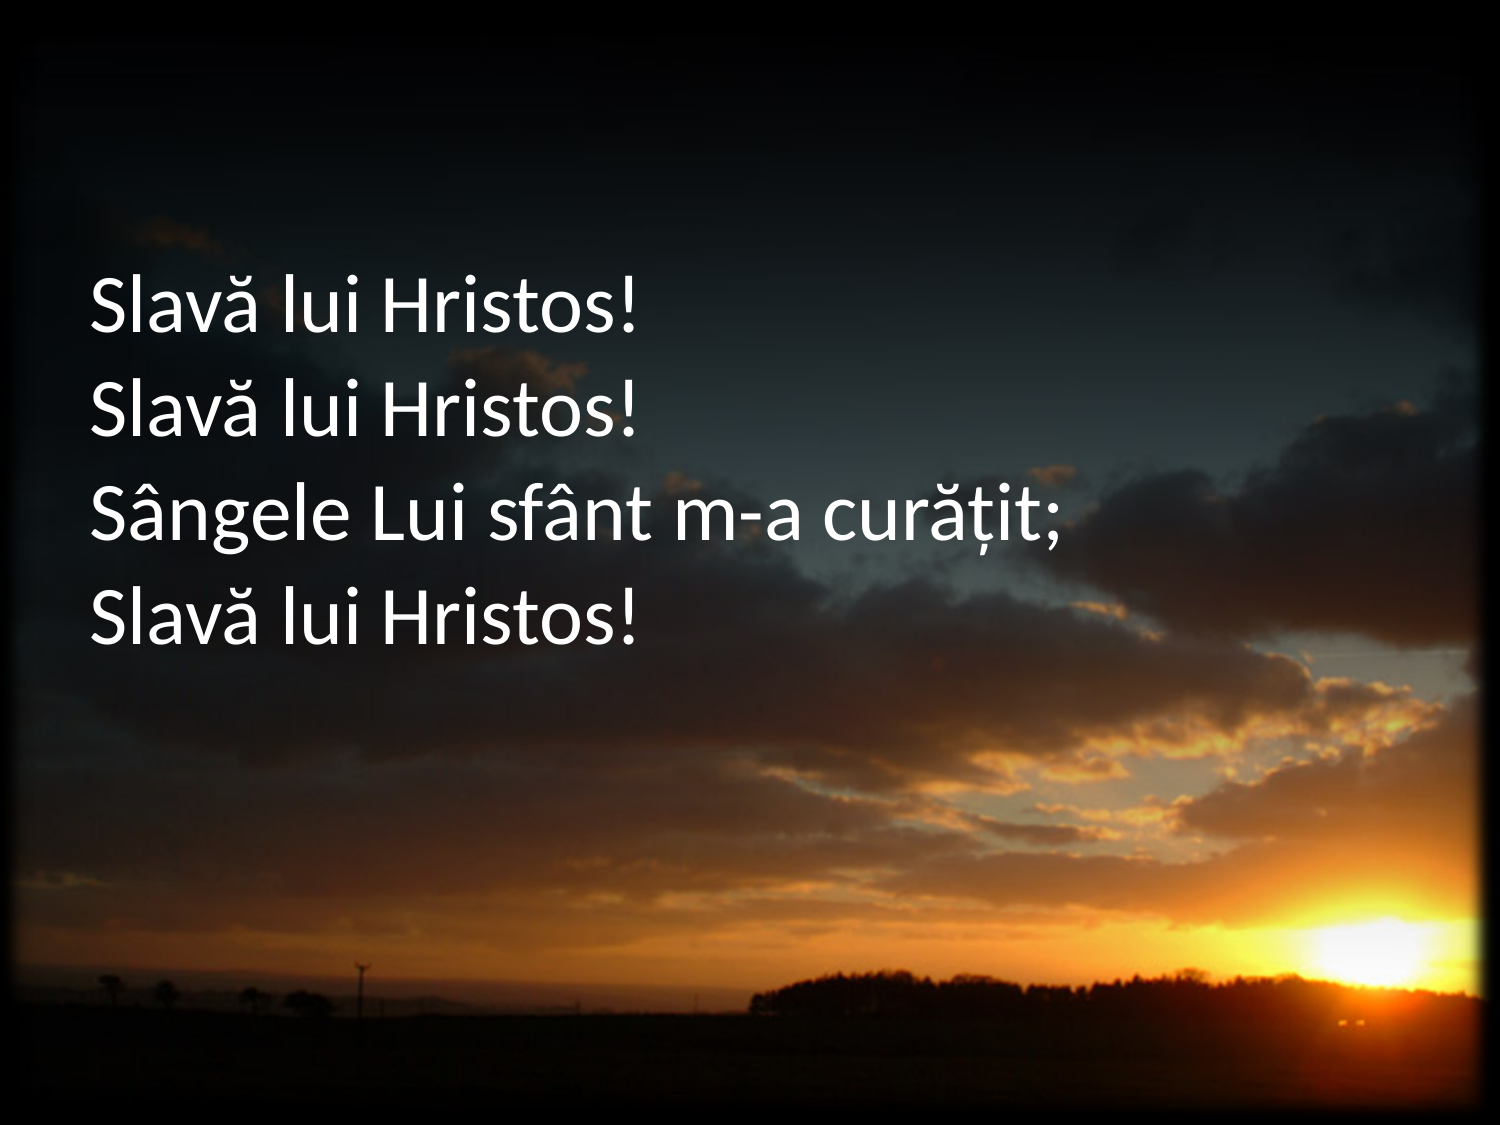

#
Slavă lui Hristos!
Slavă lui Hristos!
Sângele Lui sfânt m-a curăţit;
Slavă lui Hristos!